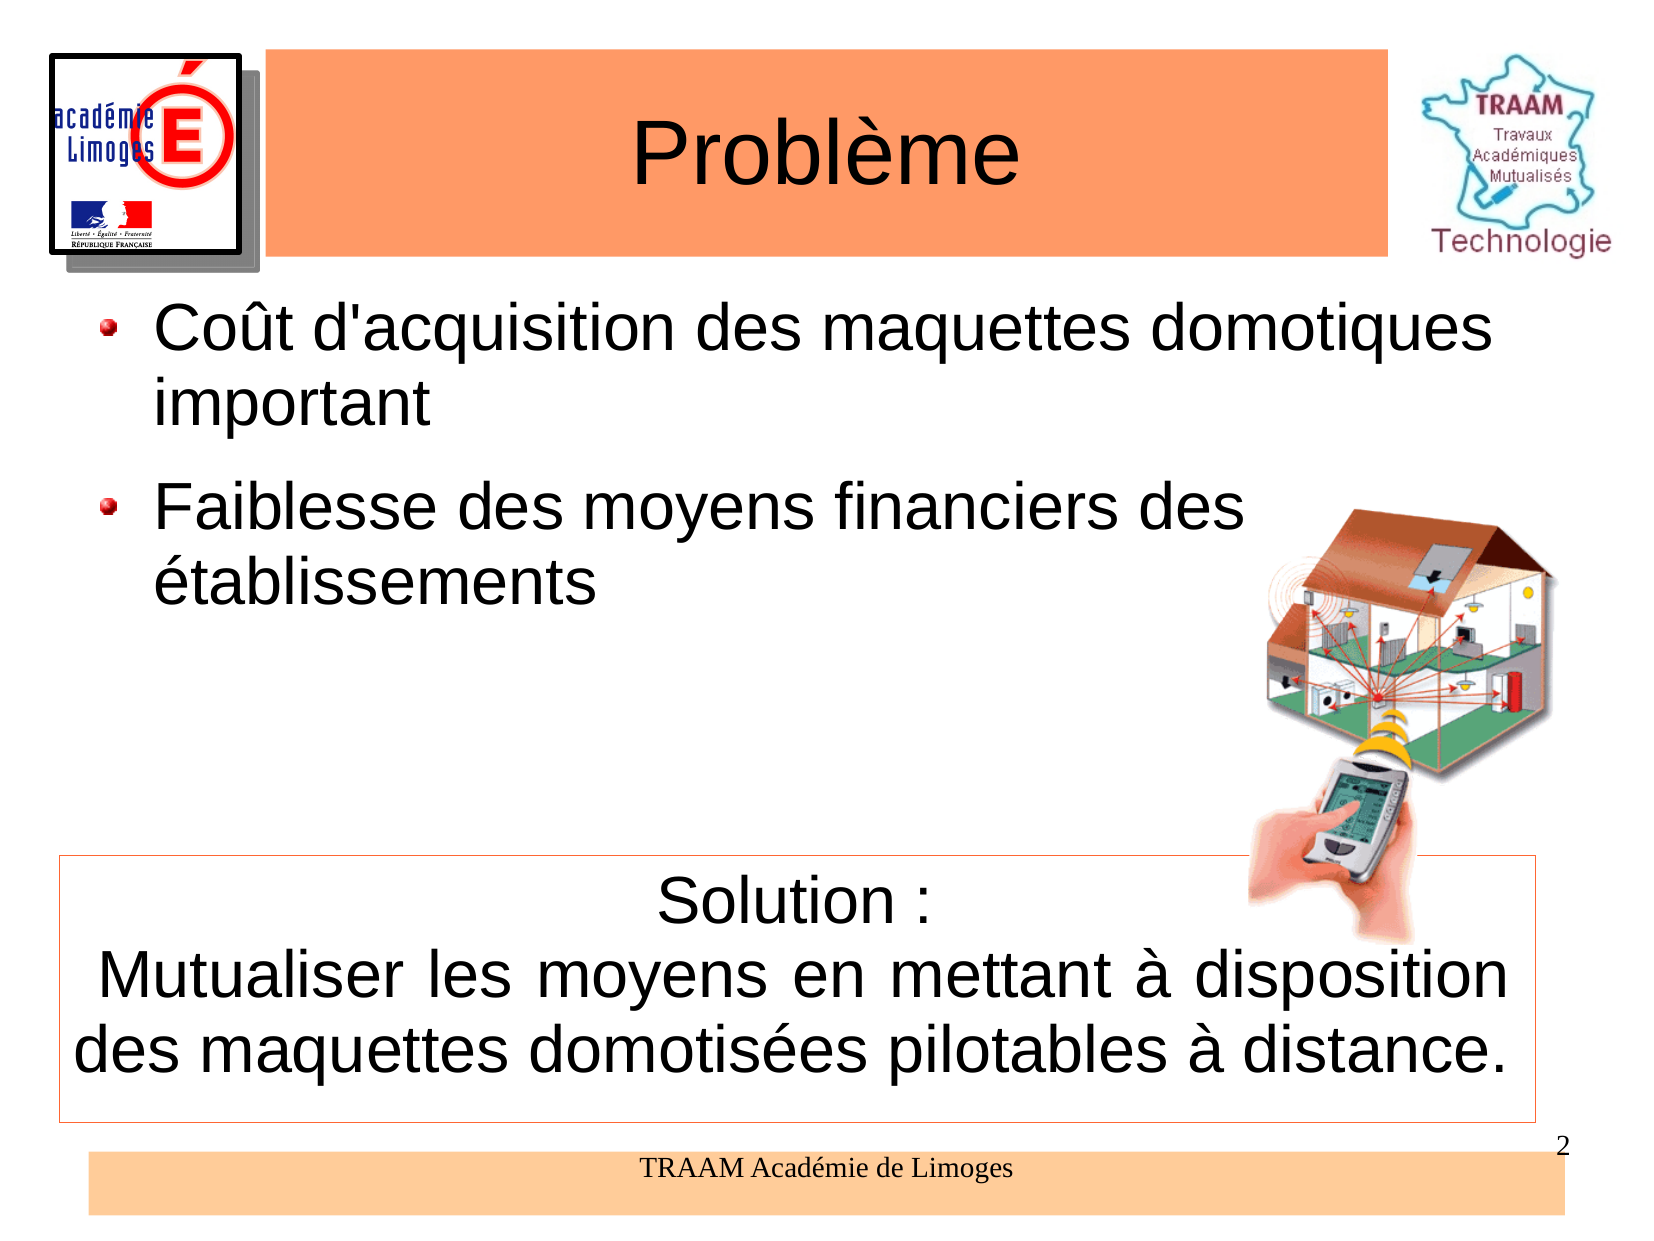

# Problème
Coût d'acquisition des maquettes domotiques important
Faiblesse des moyens financiers des établissements
Solution :
Mutualiser les moyens en mettant à disposition des maquettes domotisées pilotables à distance.
2
TRAAM Académie de Limoges